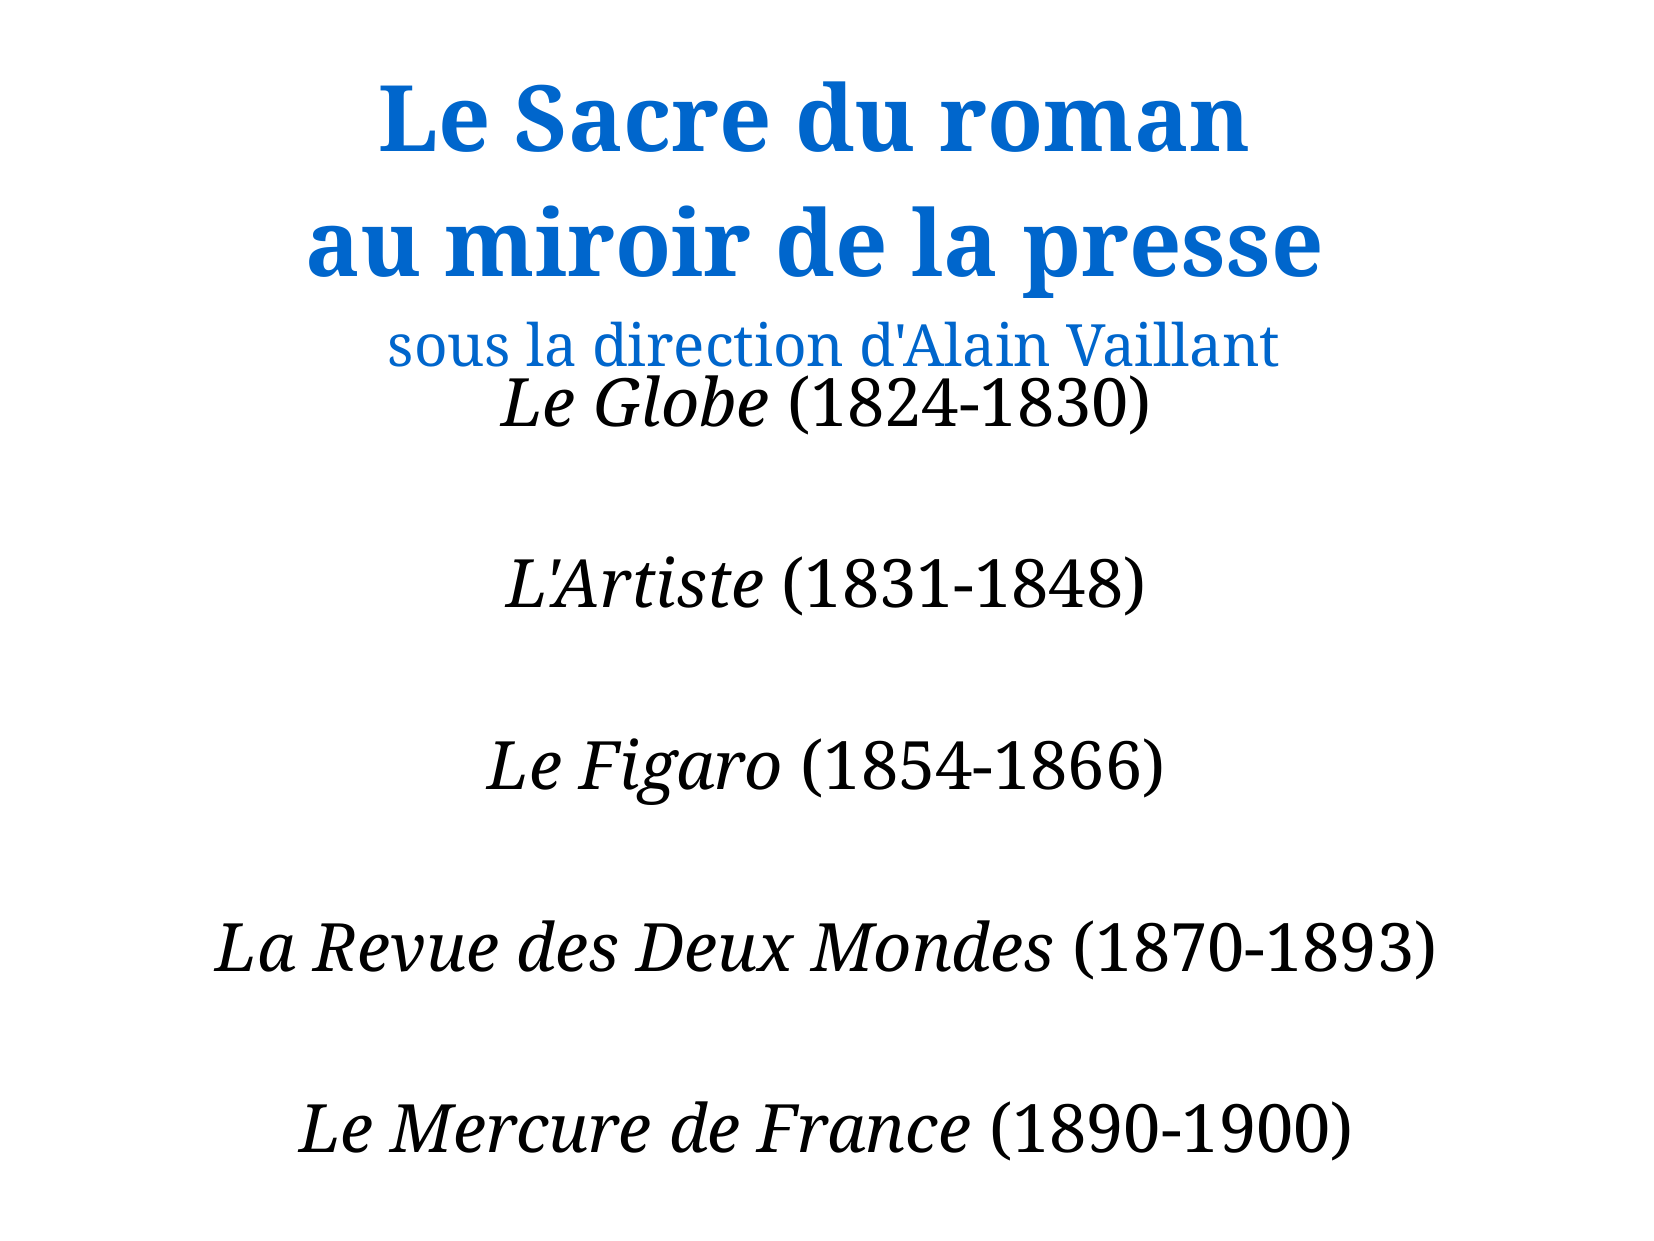

# Le Sacre du roman au miroir de la presse  sous la direction d'Alain Vaillant
Le Globe (1824-1830)
L'Artiste (1831-1848)
Le Figaro (1854-1866)
La Revue des Deux Mondes (1870-1893)
Le Mercure de France (1890-1900)